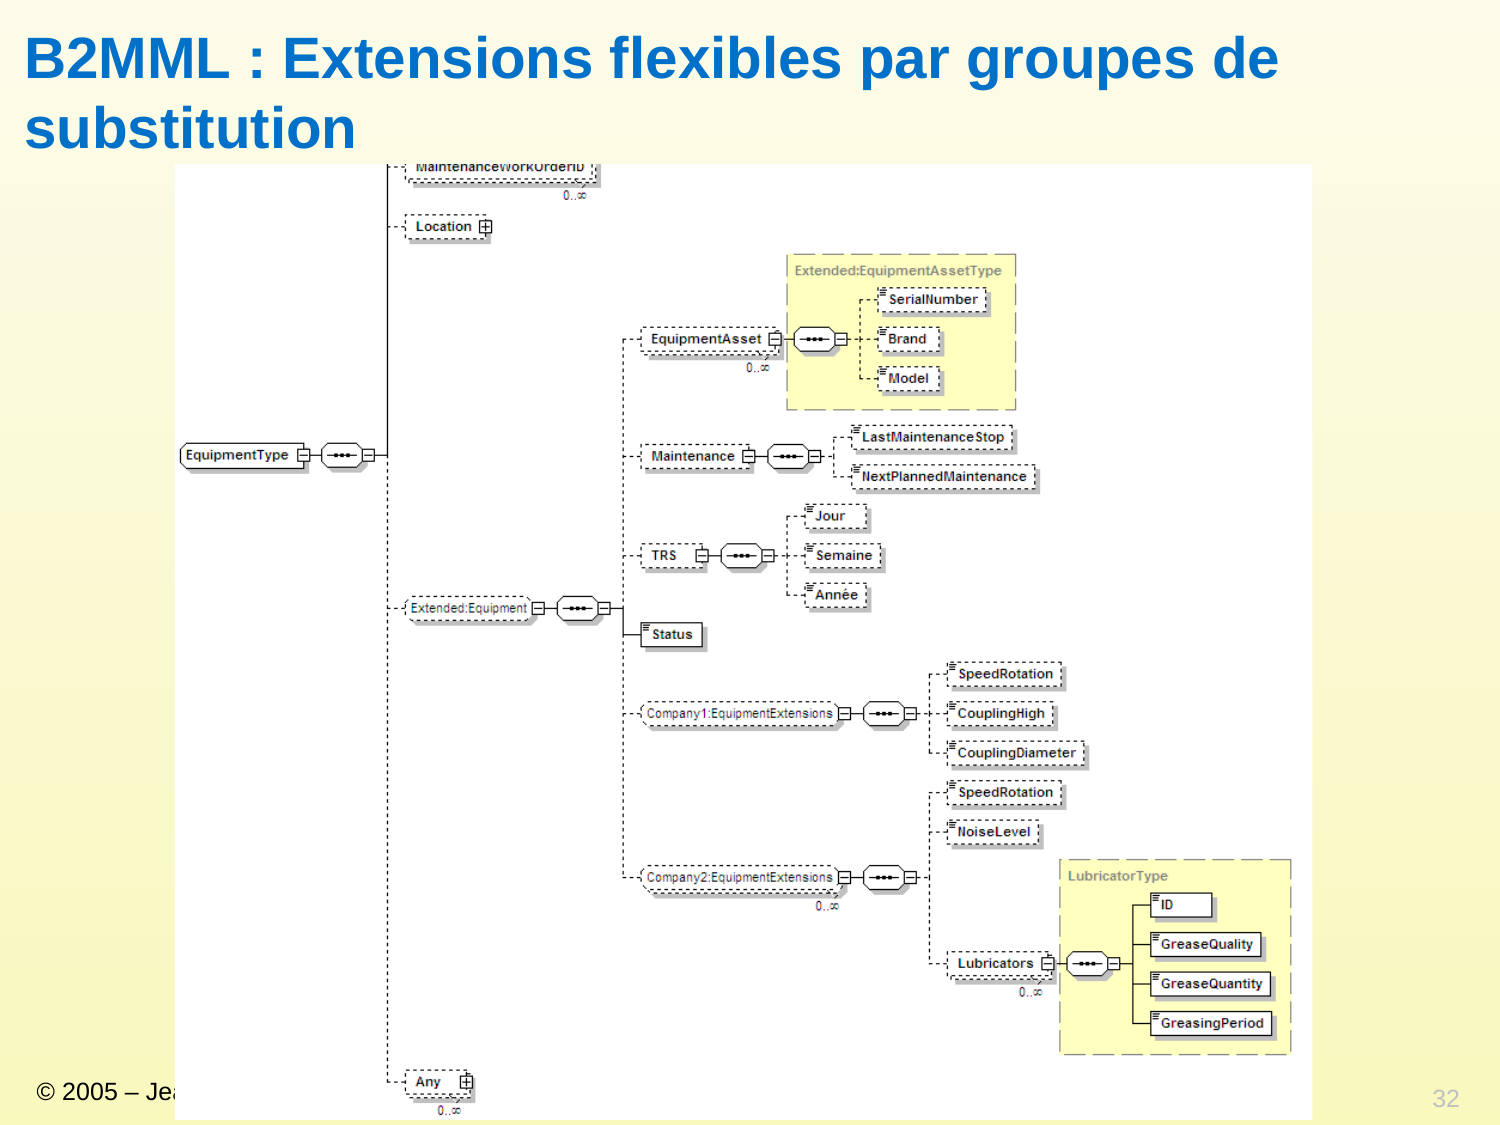

# B2MML : Extensions flexibles par groupes de substitution